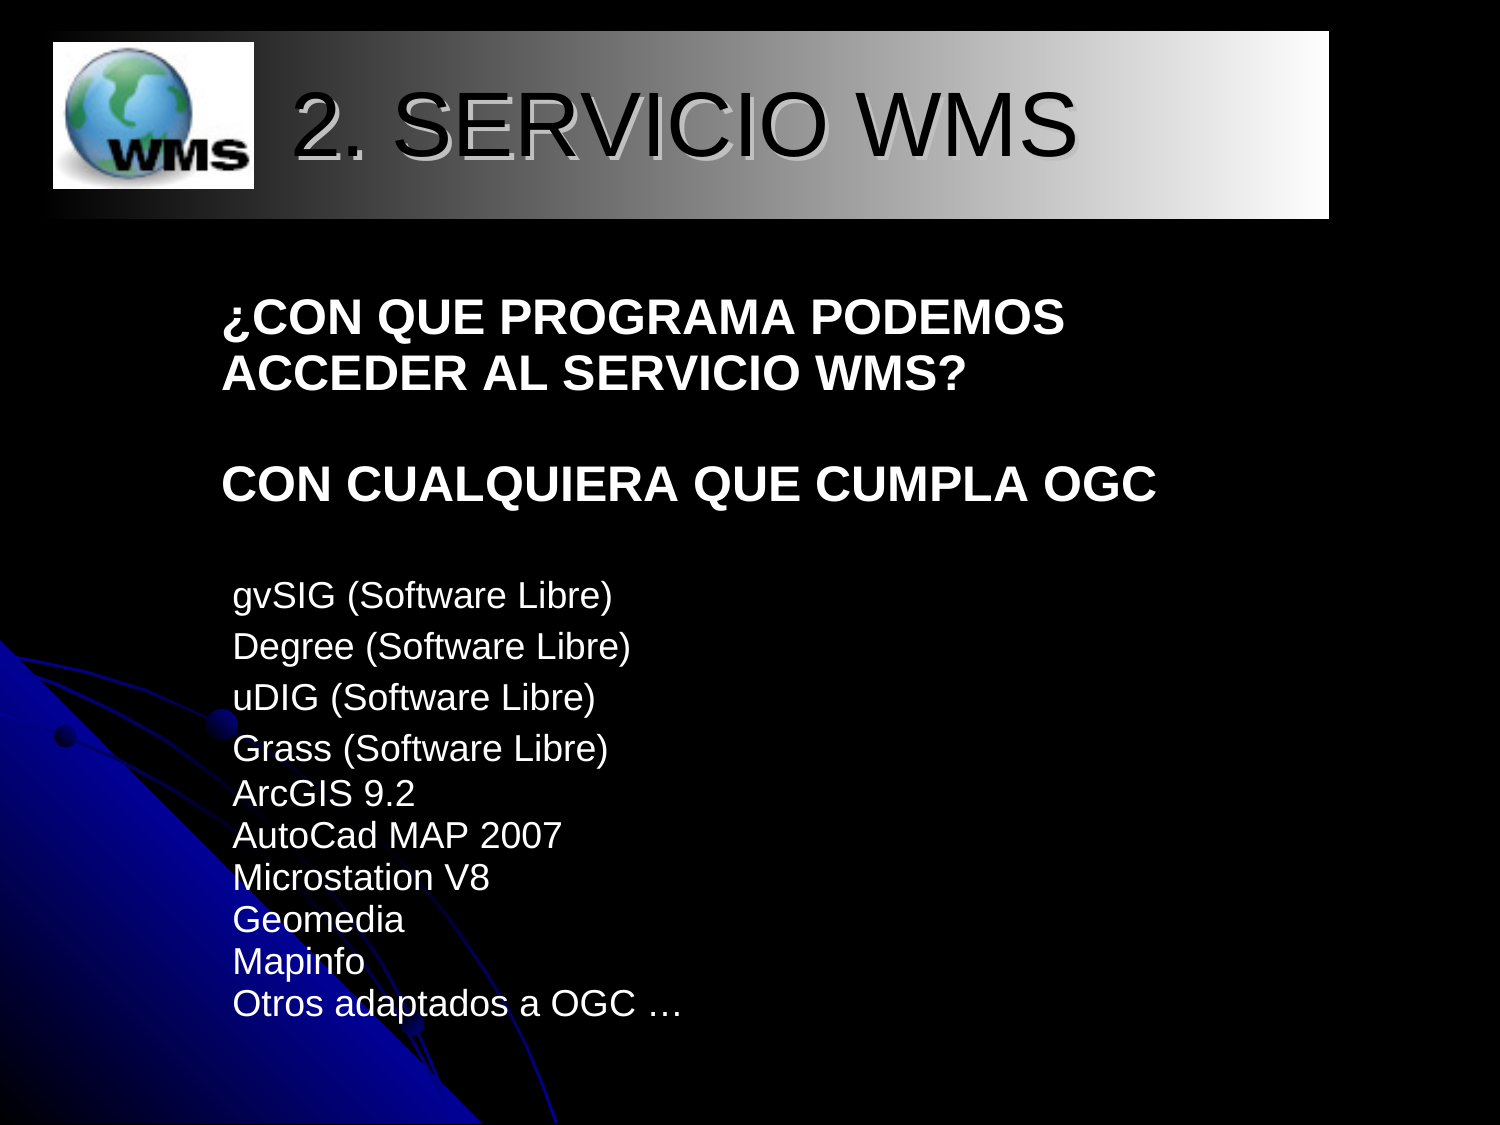

# 2. SERVICIO WMS
¿CON QUE PROGRAMA PODEMOS
ACCEDER AL SERVICIO WMS?
CON CUALQUIERA QUE CUMPLA OGC
 gvSIG (Software Libre)‏
 Degree (Software Libre)‏
 uDIG (Software Libre)‏
 Grass (Software Libre)‏
 ArcGIS 9.2
 AutoCad MAP 2007
 Microstation V8
 Geomedia
 Mapinfo
 Otros adaptados a OGC …